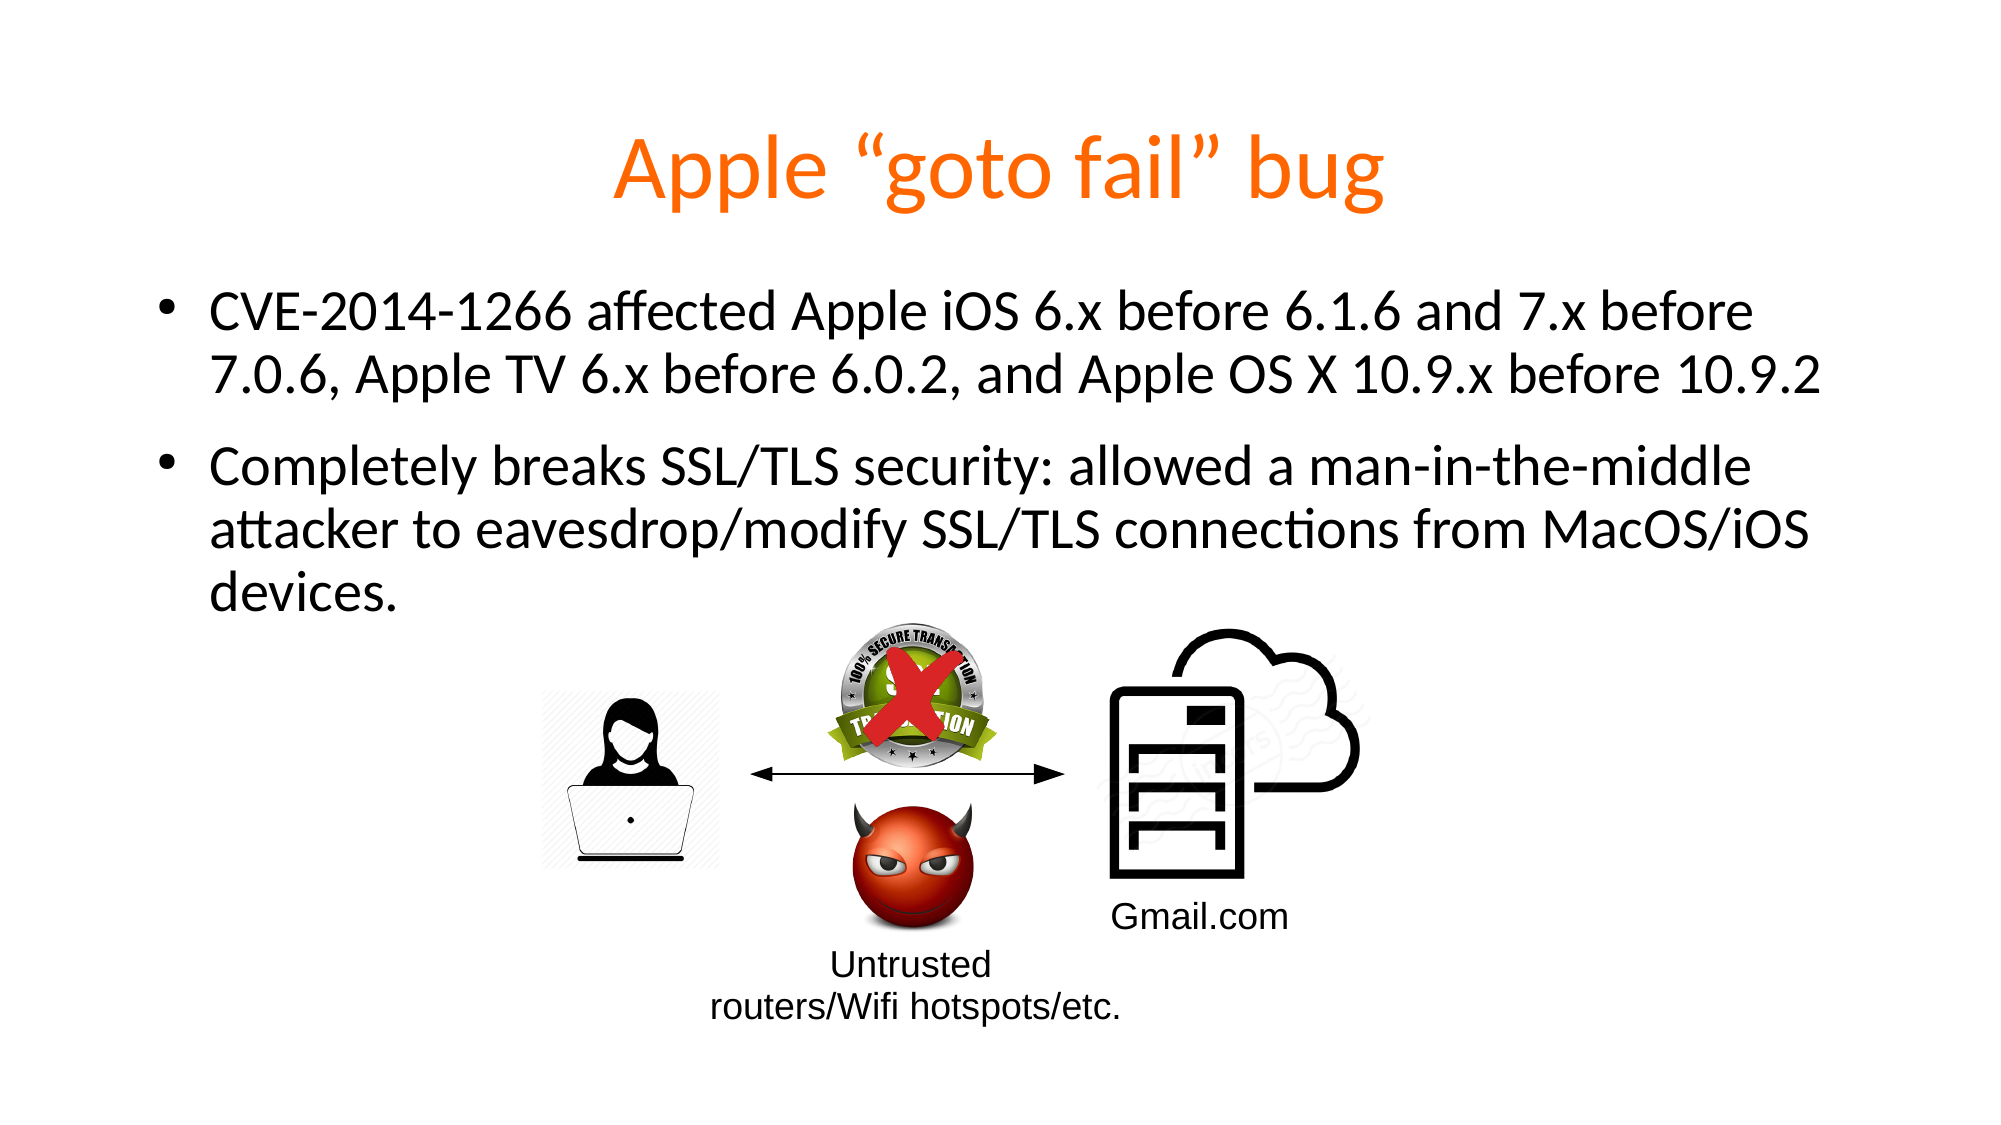

# Apple “goto fail” bug
CVE-2014-1266 affected Apple iOS 6.x before 6.1.6 and 7.x before 7.0.6, Apple TV 6.x before 6.0.2, and Apple OS X 10.9.x before 10.9.2
Completely breaks SSL/TLS security: allowed a man-in-the-middle attacker to eavesdrop/modify SSL/TLS connections from MacOS/iOS devices.
Gmail.com
Untrusted
routers/Wifi hotspots/etc.